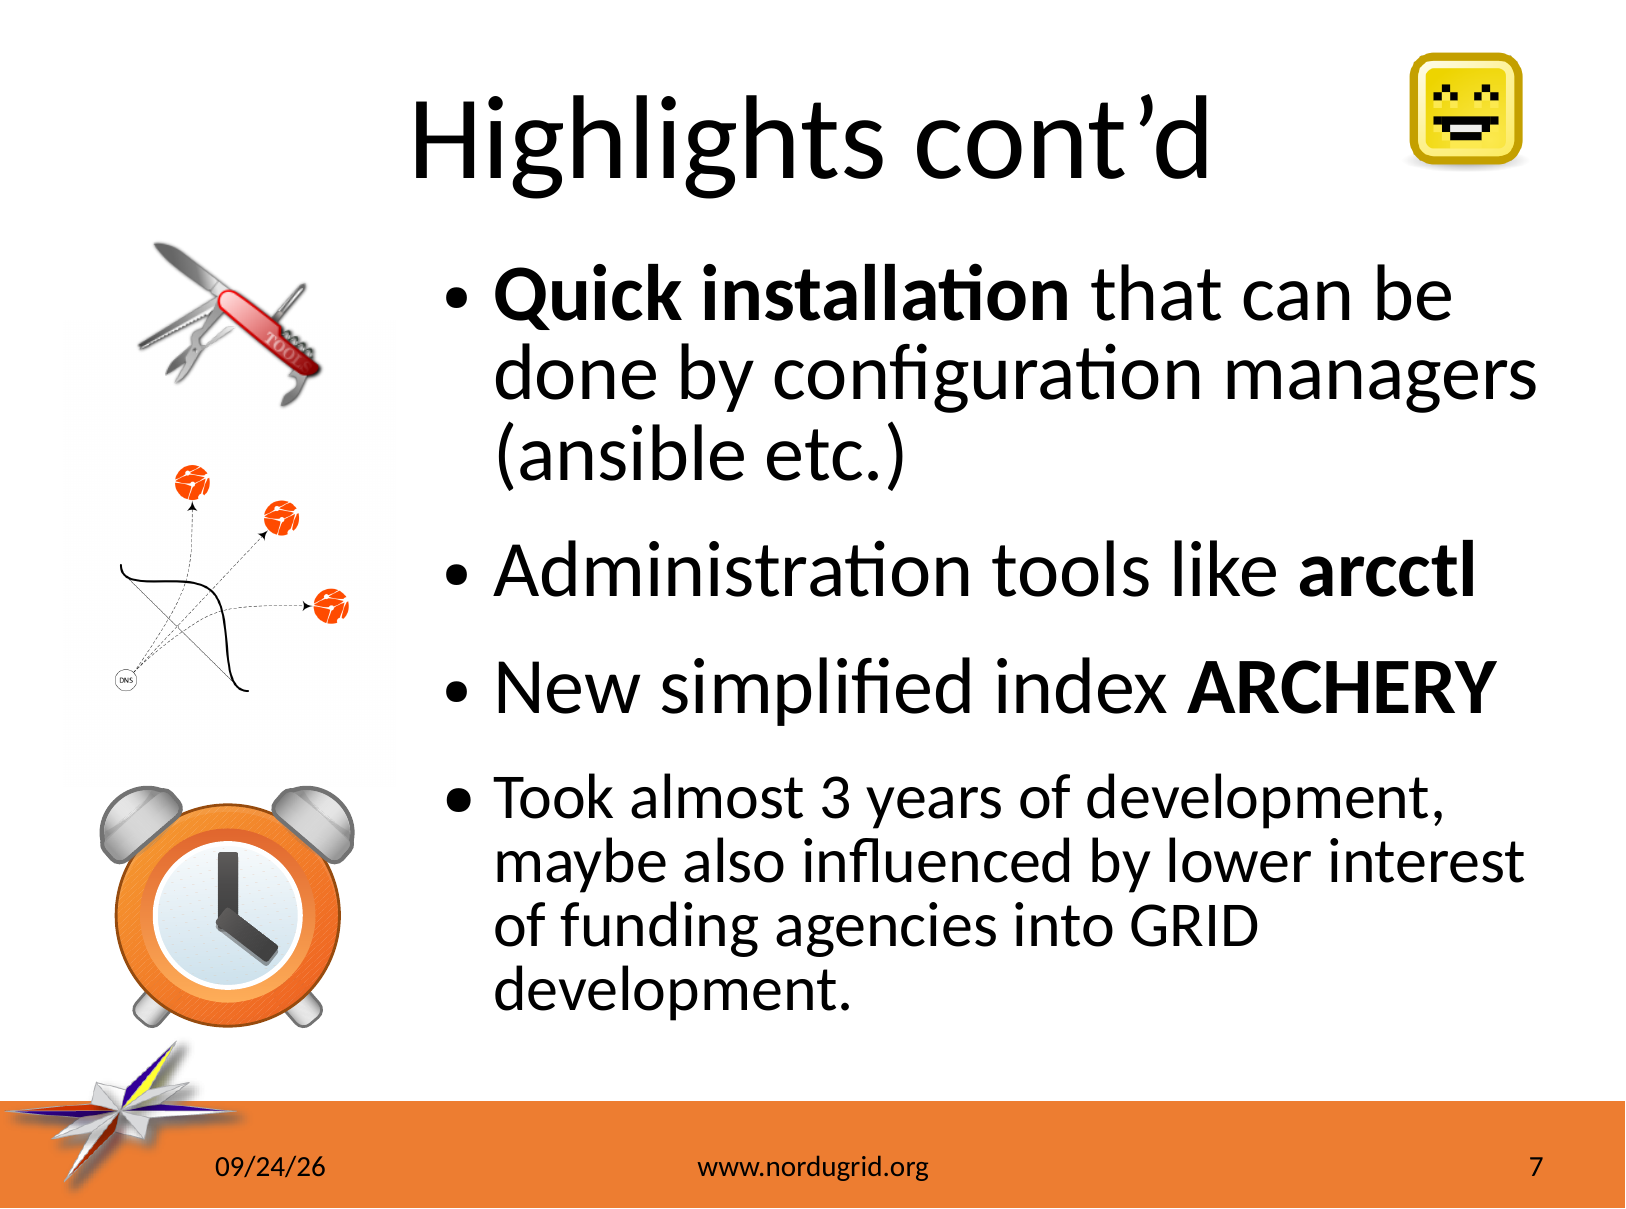

# Highlights cont’d
Quick installation that can be done by configuration managers
(ansible etc.)
Administration tools like arcctl
New simplified index ARCHERY
Took almost 3 years of development, maybe also influenced by lower interest of funding agencies into GRID development.
www.nordugrid.org
7